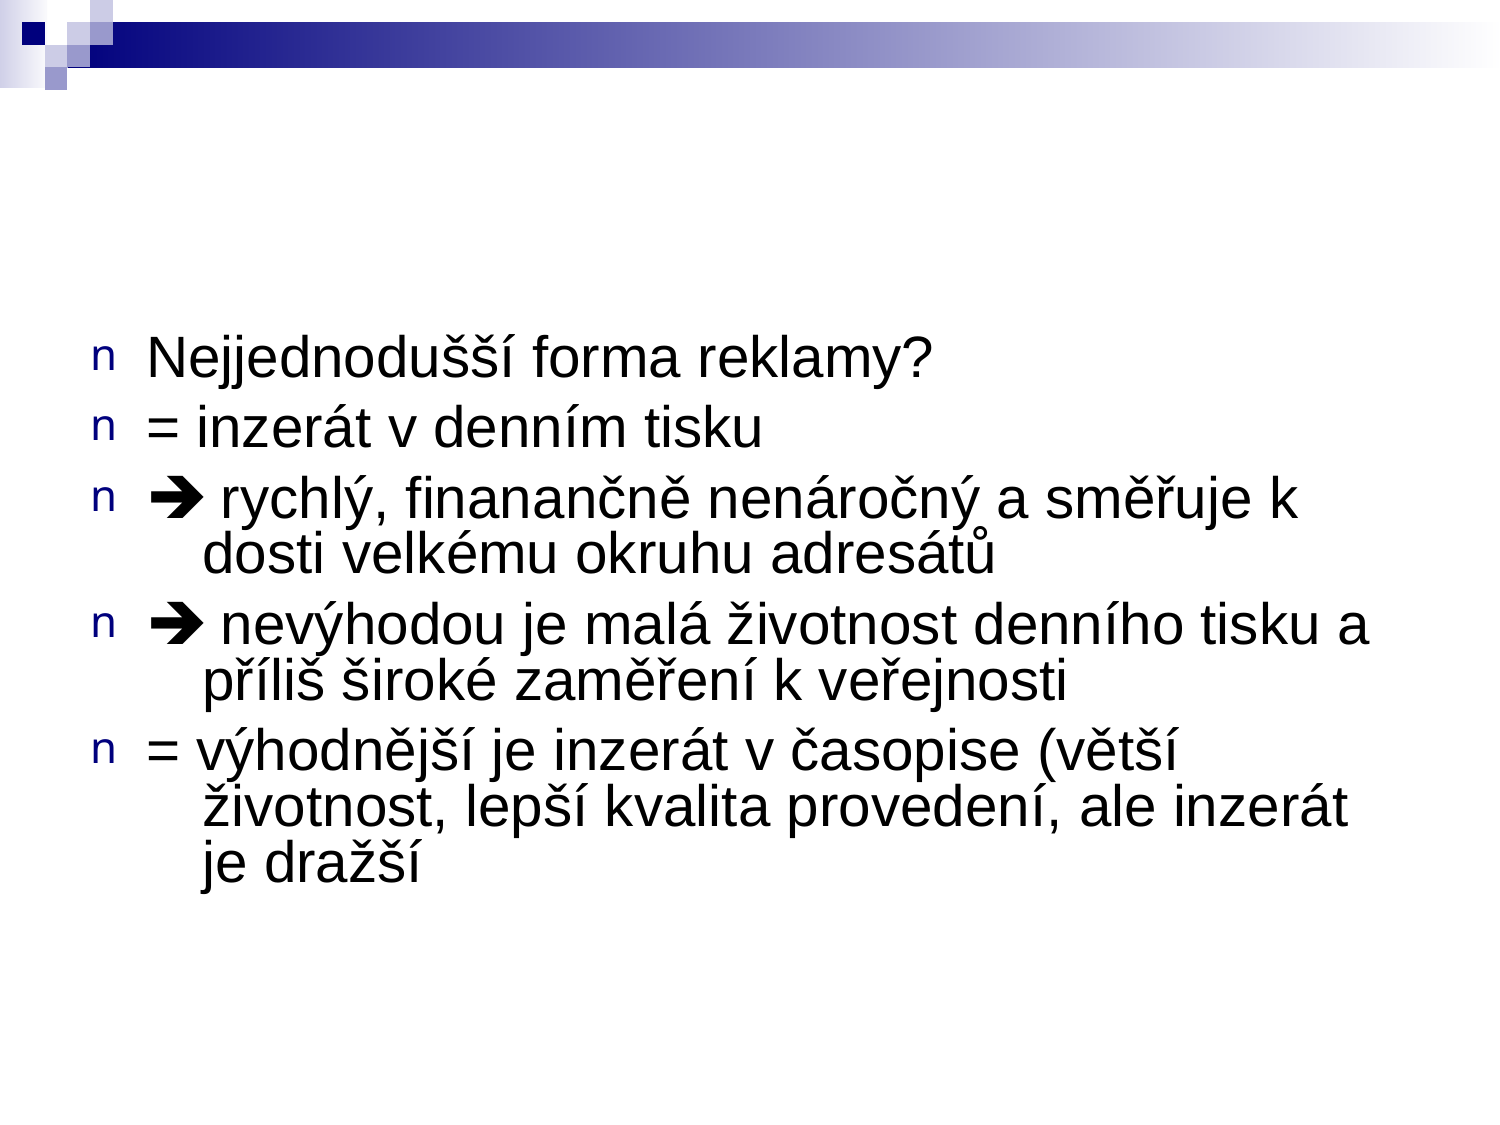

# Nejjednodušší forma reklamy?
= inzerát v denním tisku
 rychlý, finanančně nenáročný a směřuje k dosti velkému okruhu adresátů
 nevýhodou je malá životnost denního tisku a příliš široké zaměření k veřejnosti
= výhodnější je inzerát v časopise (větší životnost, lepší kvalita provedení, ale inzerát je dražší